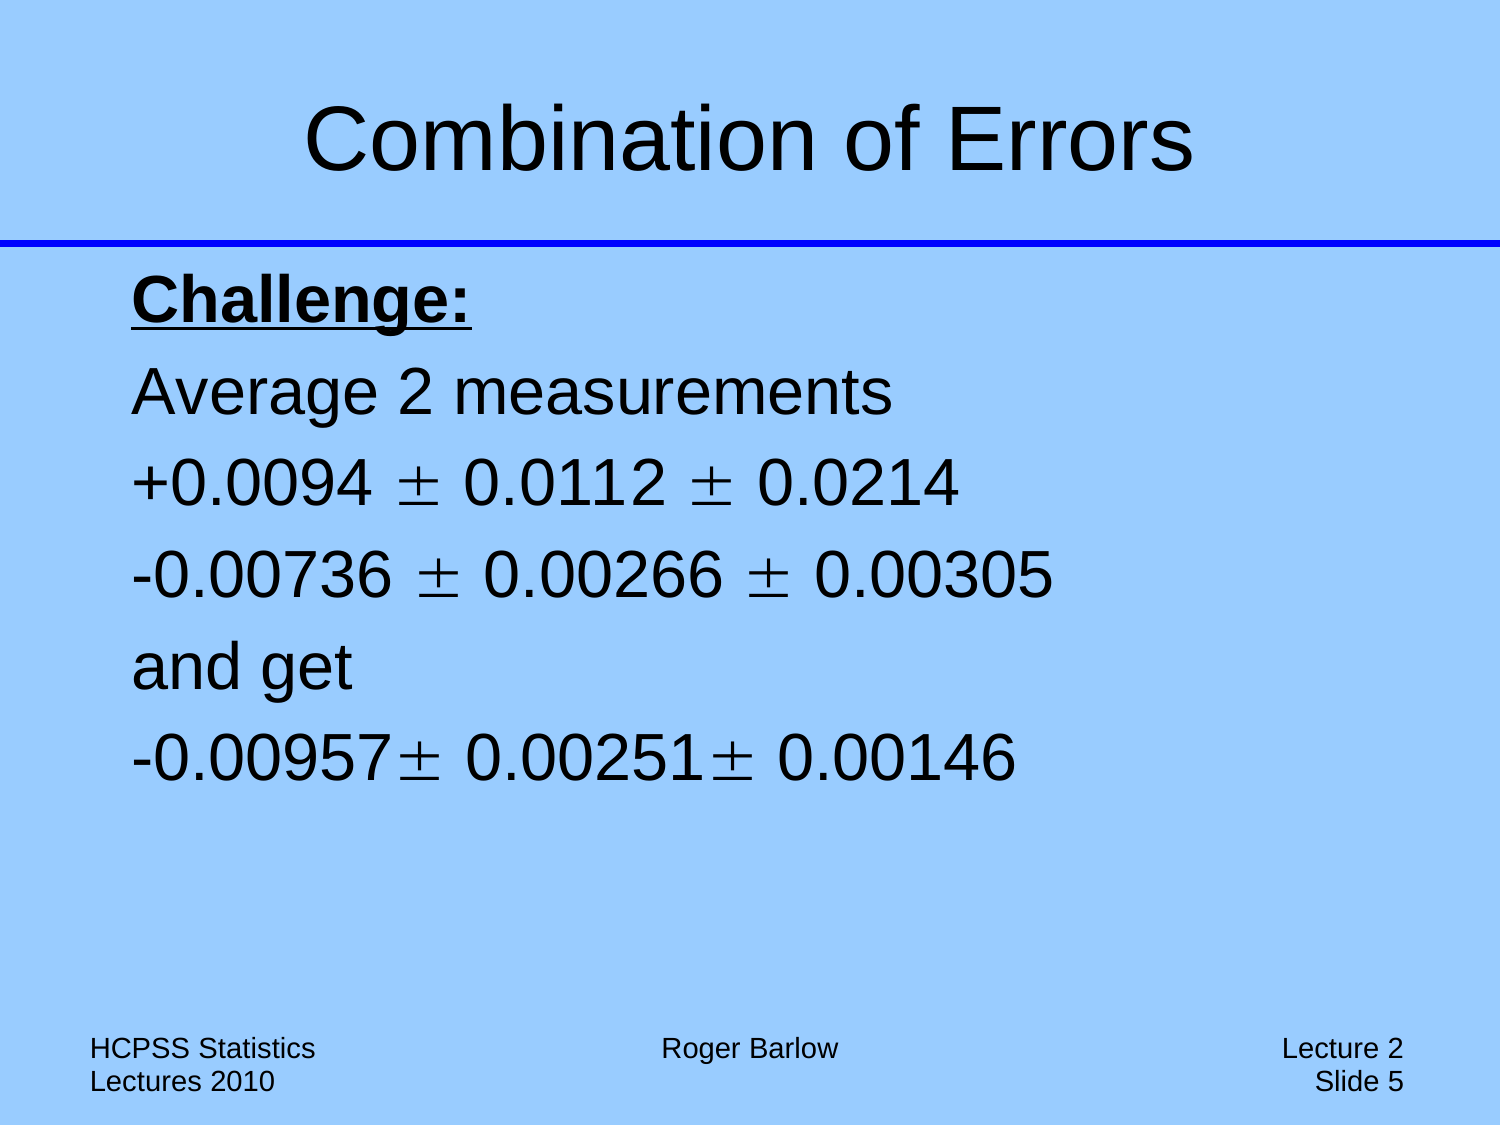

# Combination of Errors
Challenge:
Average 2 measurements
+0.0094  0.0112  0.0214
-0.00736  0.00266  0.00305
and get
-0.00957 0.00251 0.00146
5